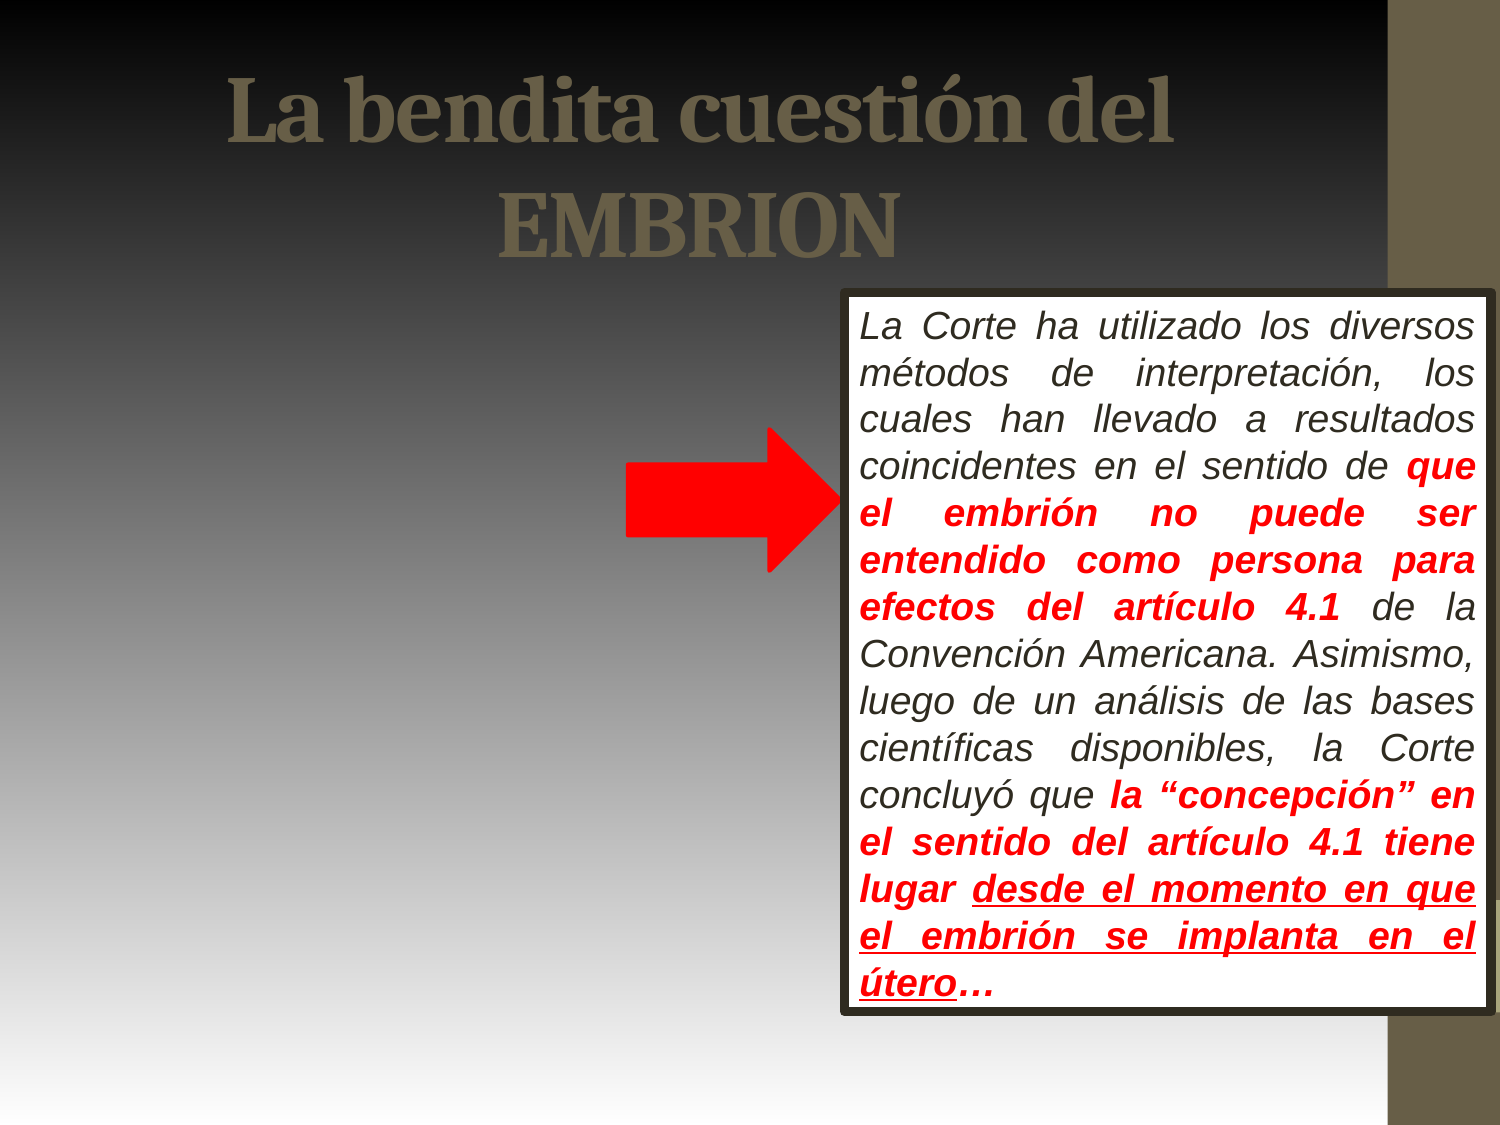

# La bendita cuestión del EMBRION
02:48:04
La Corte ha utilizado los diversos métodos de interpretación, los cuales han llevado a resultados coincidentes en el sentido de que el embrión no puede ser entendido como persona para efectos del artículo 4.1 de la Convención Americana. Asimismo, luego de un análisis de las bases científicas disponibles, la Corte concluyó que la “concepción” en el sentido del artículo 4.1 tiene lugar desde el momento en que el embrión se implanta en el útero…